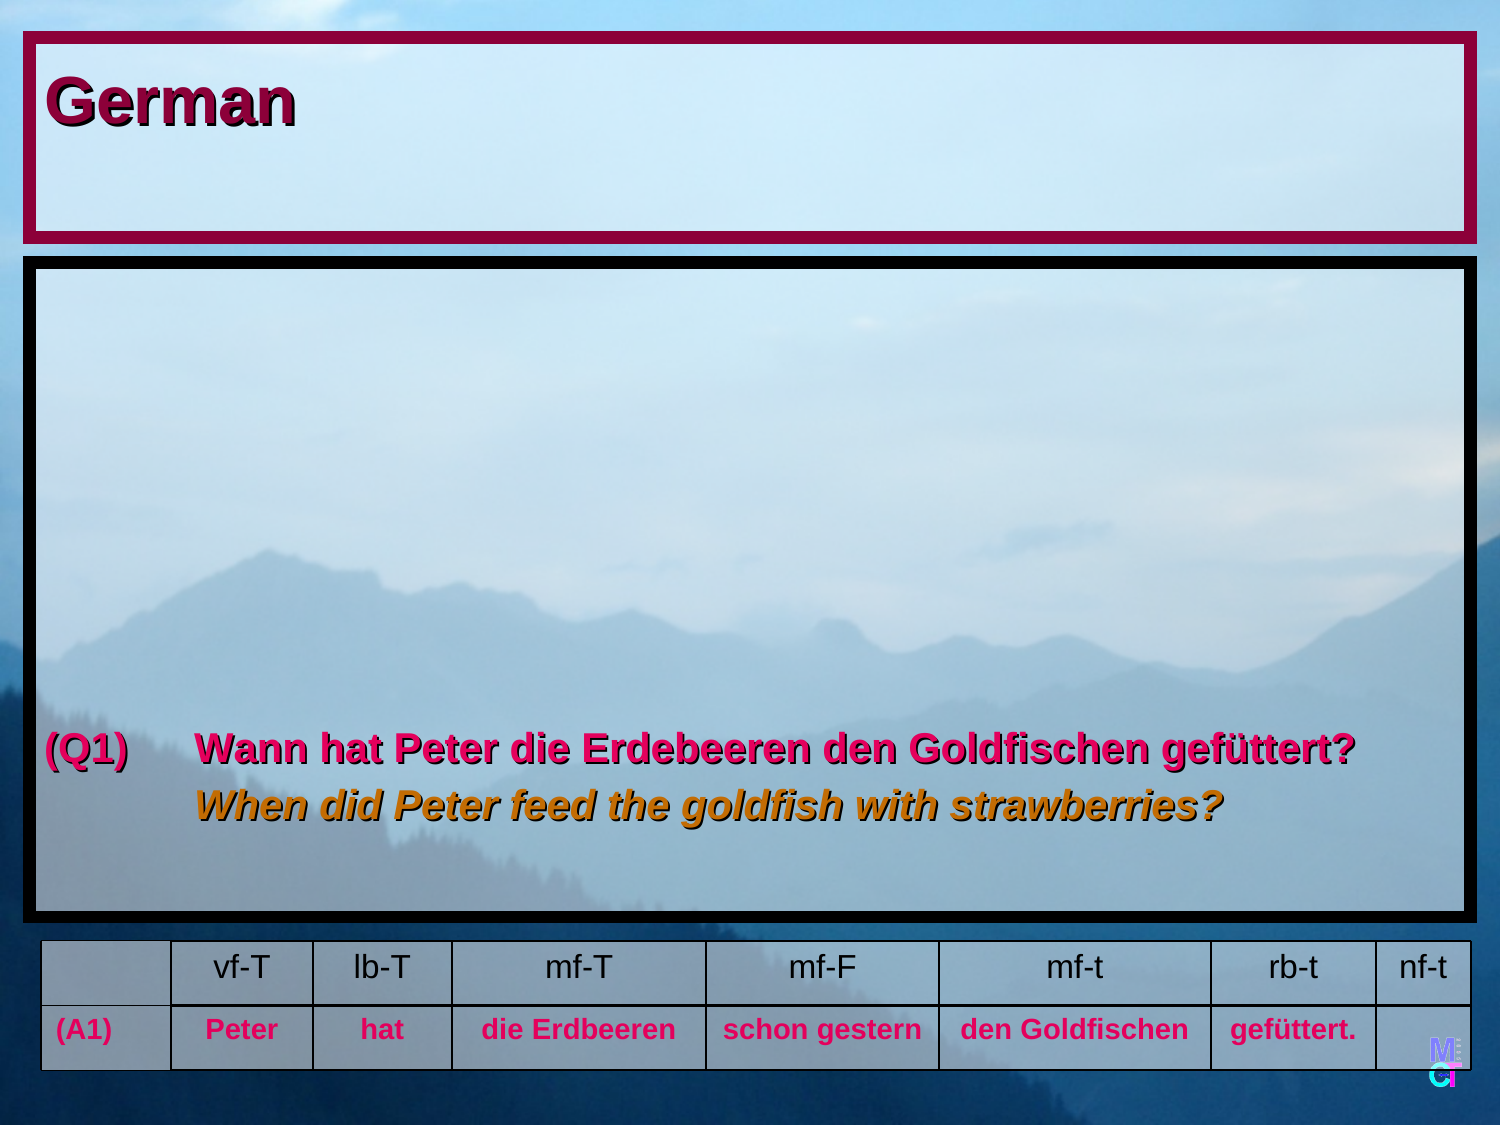

# German
(Q1)	Wann hat Peter die Erdebeeren den Goldfischen gefüttert?
		When did Peter feed the goldfish with strawberries?
vf-T
lb-T
mf-T
mf-F
mf-t
rb-t
nf-t
(A1)
Peter
hat
die Erdbeeren
schon gestern
den Goldfischen
gefüttert.